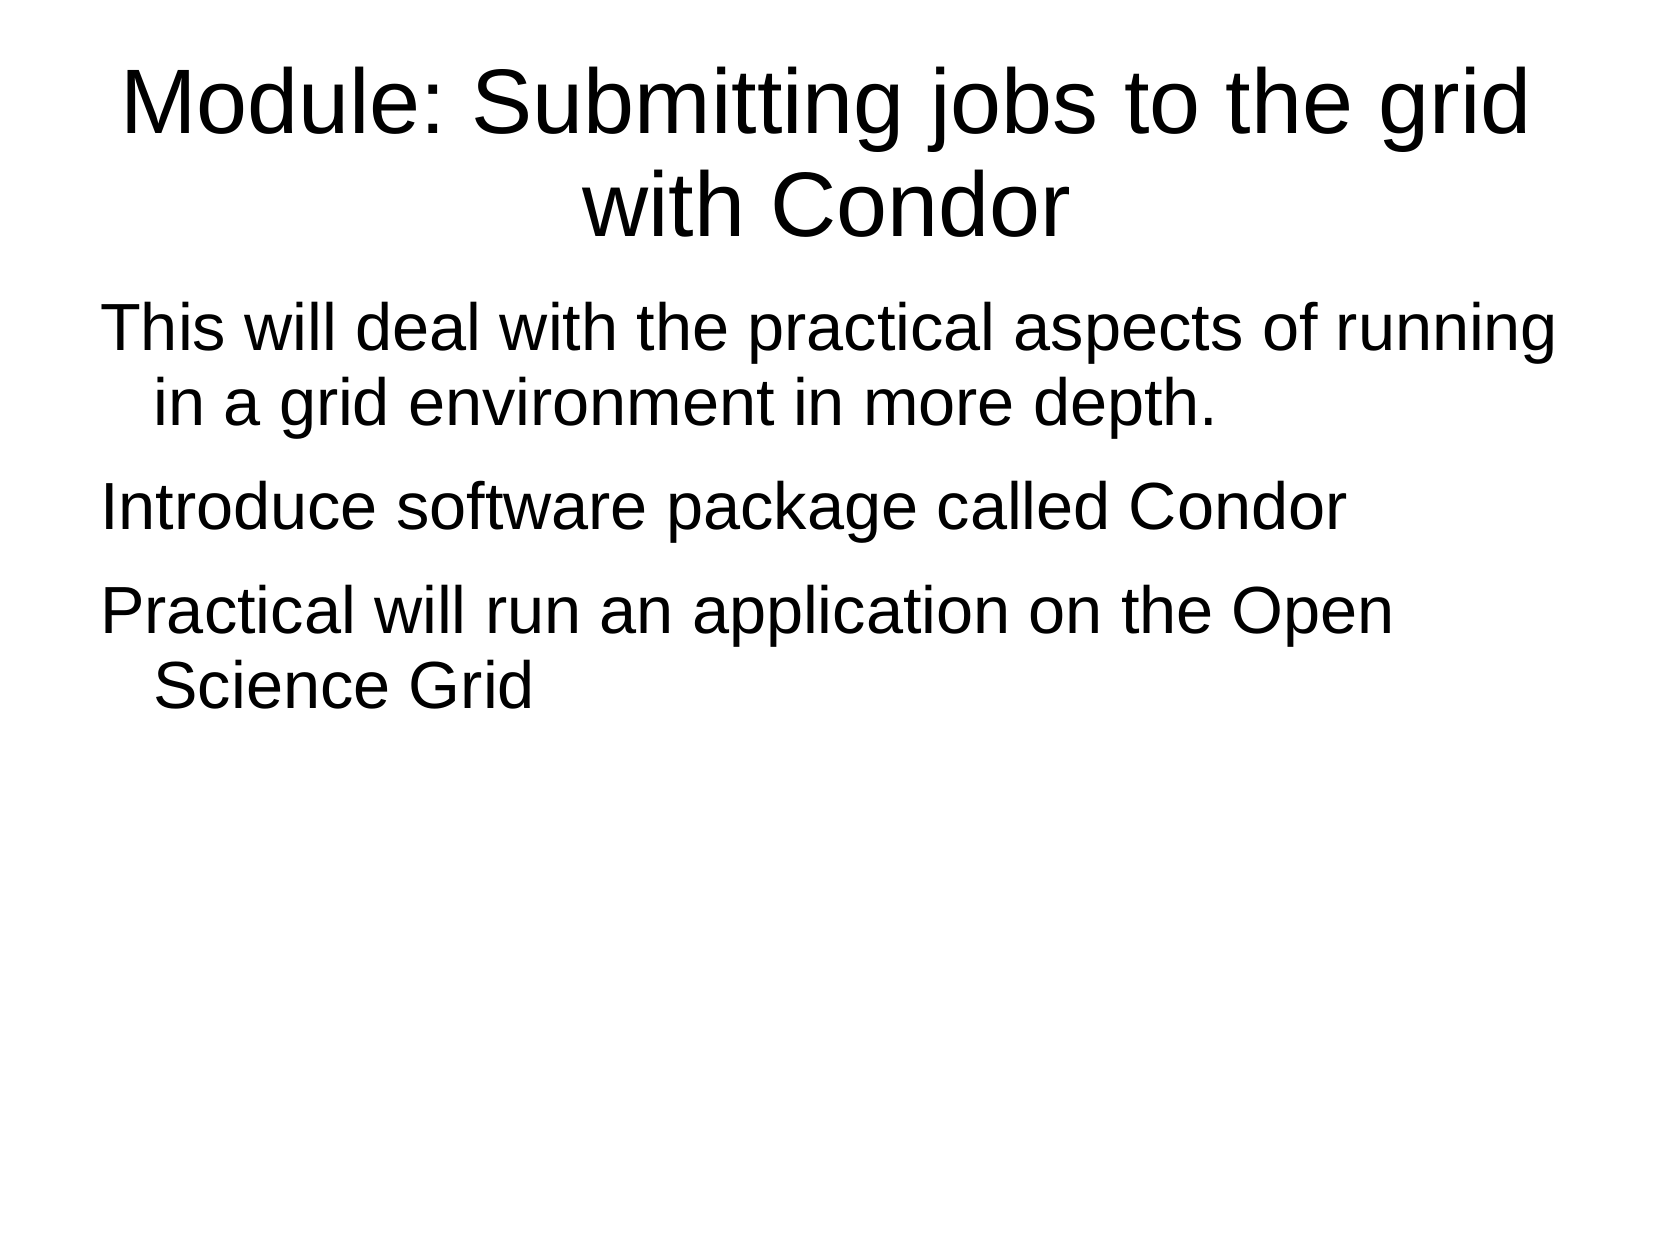

# Module: Submitting jobs to the grid with Condor
This will deal with the practical aspects of running in a grid environment in more depth.
Introduce software package called Condor
Practical will run an application on the Open Science Grid